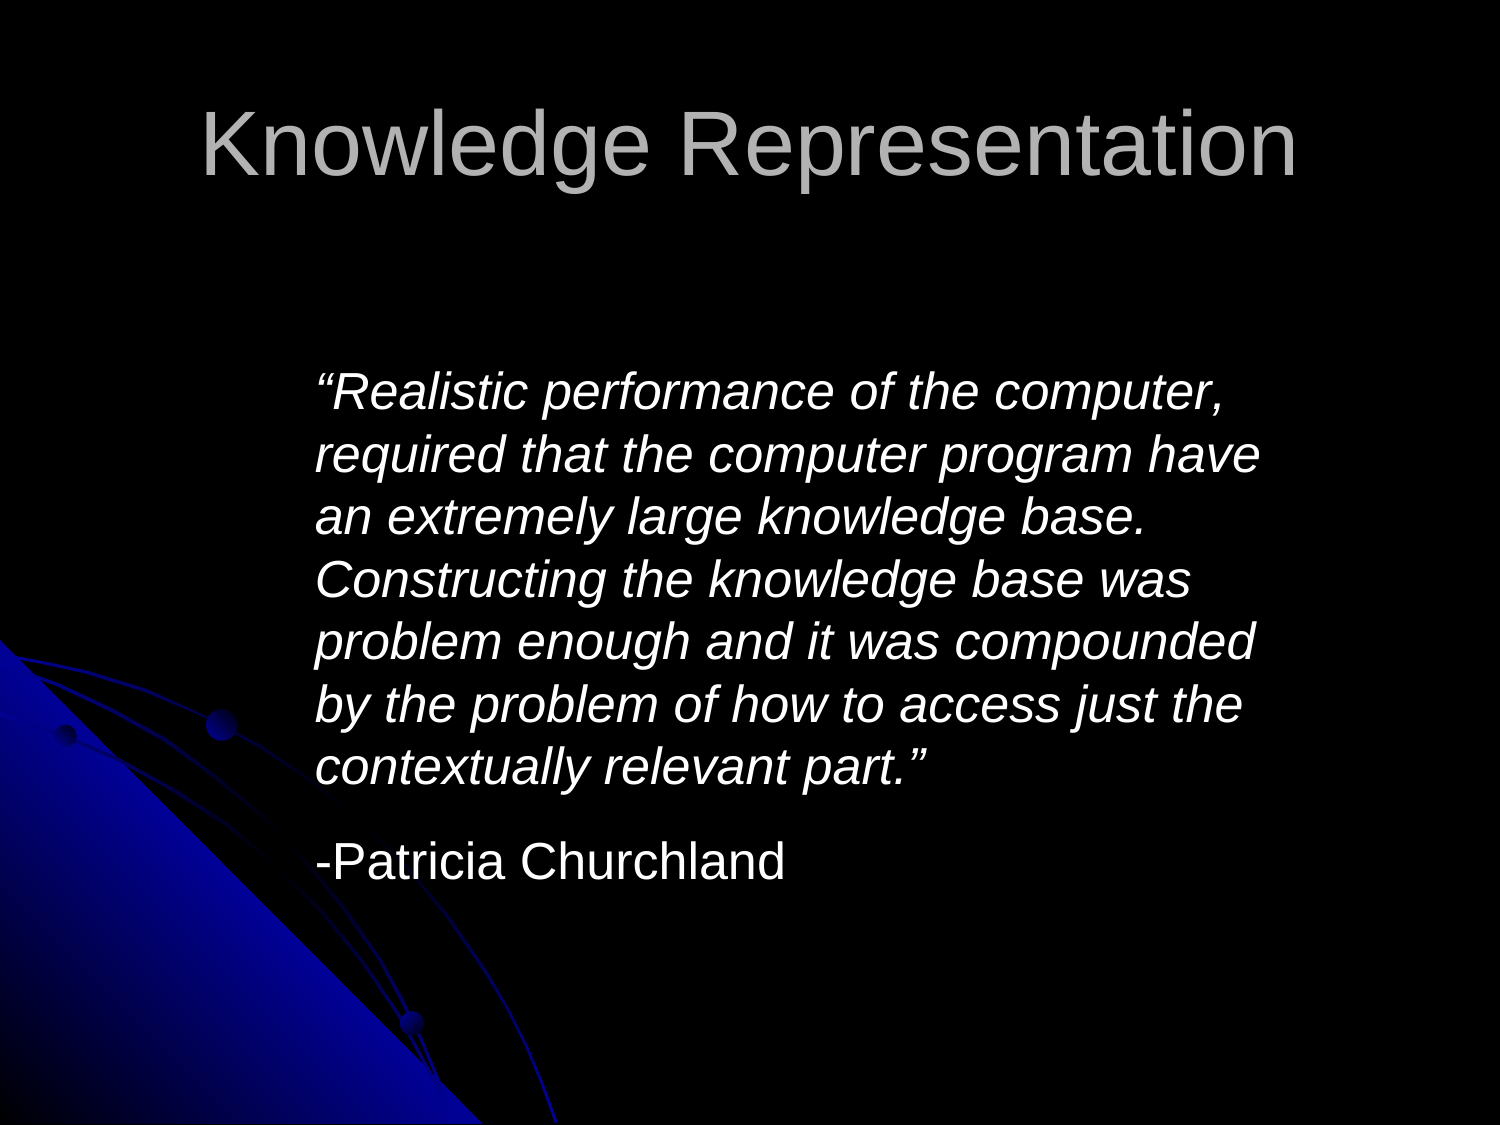

# Knowledge Representation
“Realistic performance of the computer, required that the computer program have an extremely large knowledge base. Constructing the knowledge base was problem enough and it was compounded by the problem of how to access just the contextually relevant part.”
-Patricia Churchland